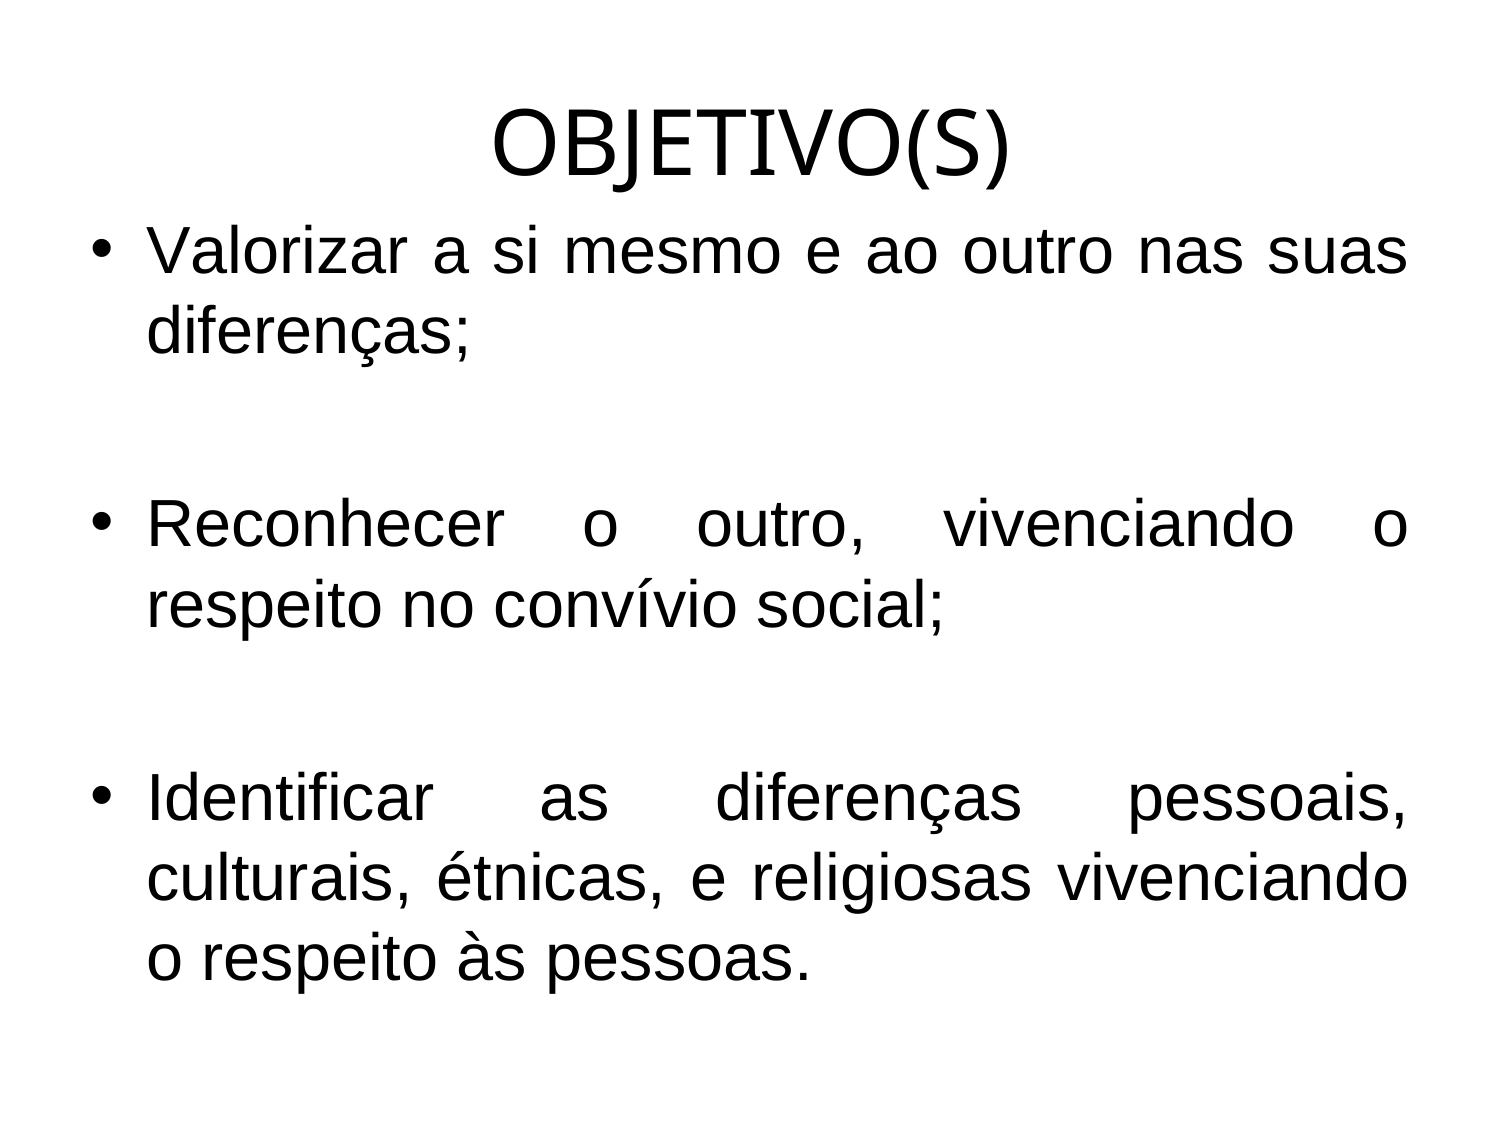

# OBJETIVO(S)
Valorizar a si mesmo e ao outro nas suas diferenças;
Reconhecer o outro, vivenciando o respeito no convívio social;
Identificar as diferenças pessoais, culturais, étnicas, e religiosas vivenciando o respeito às pessoas.